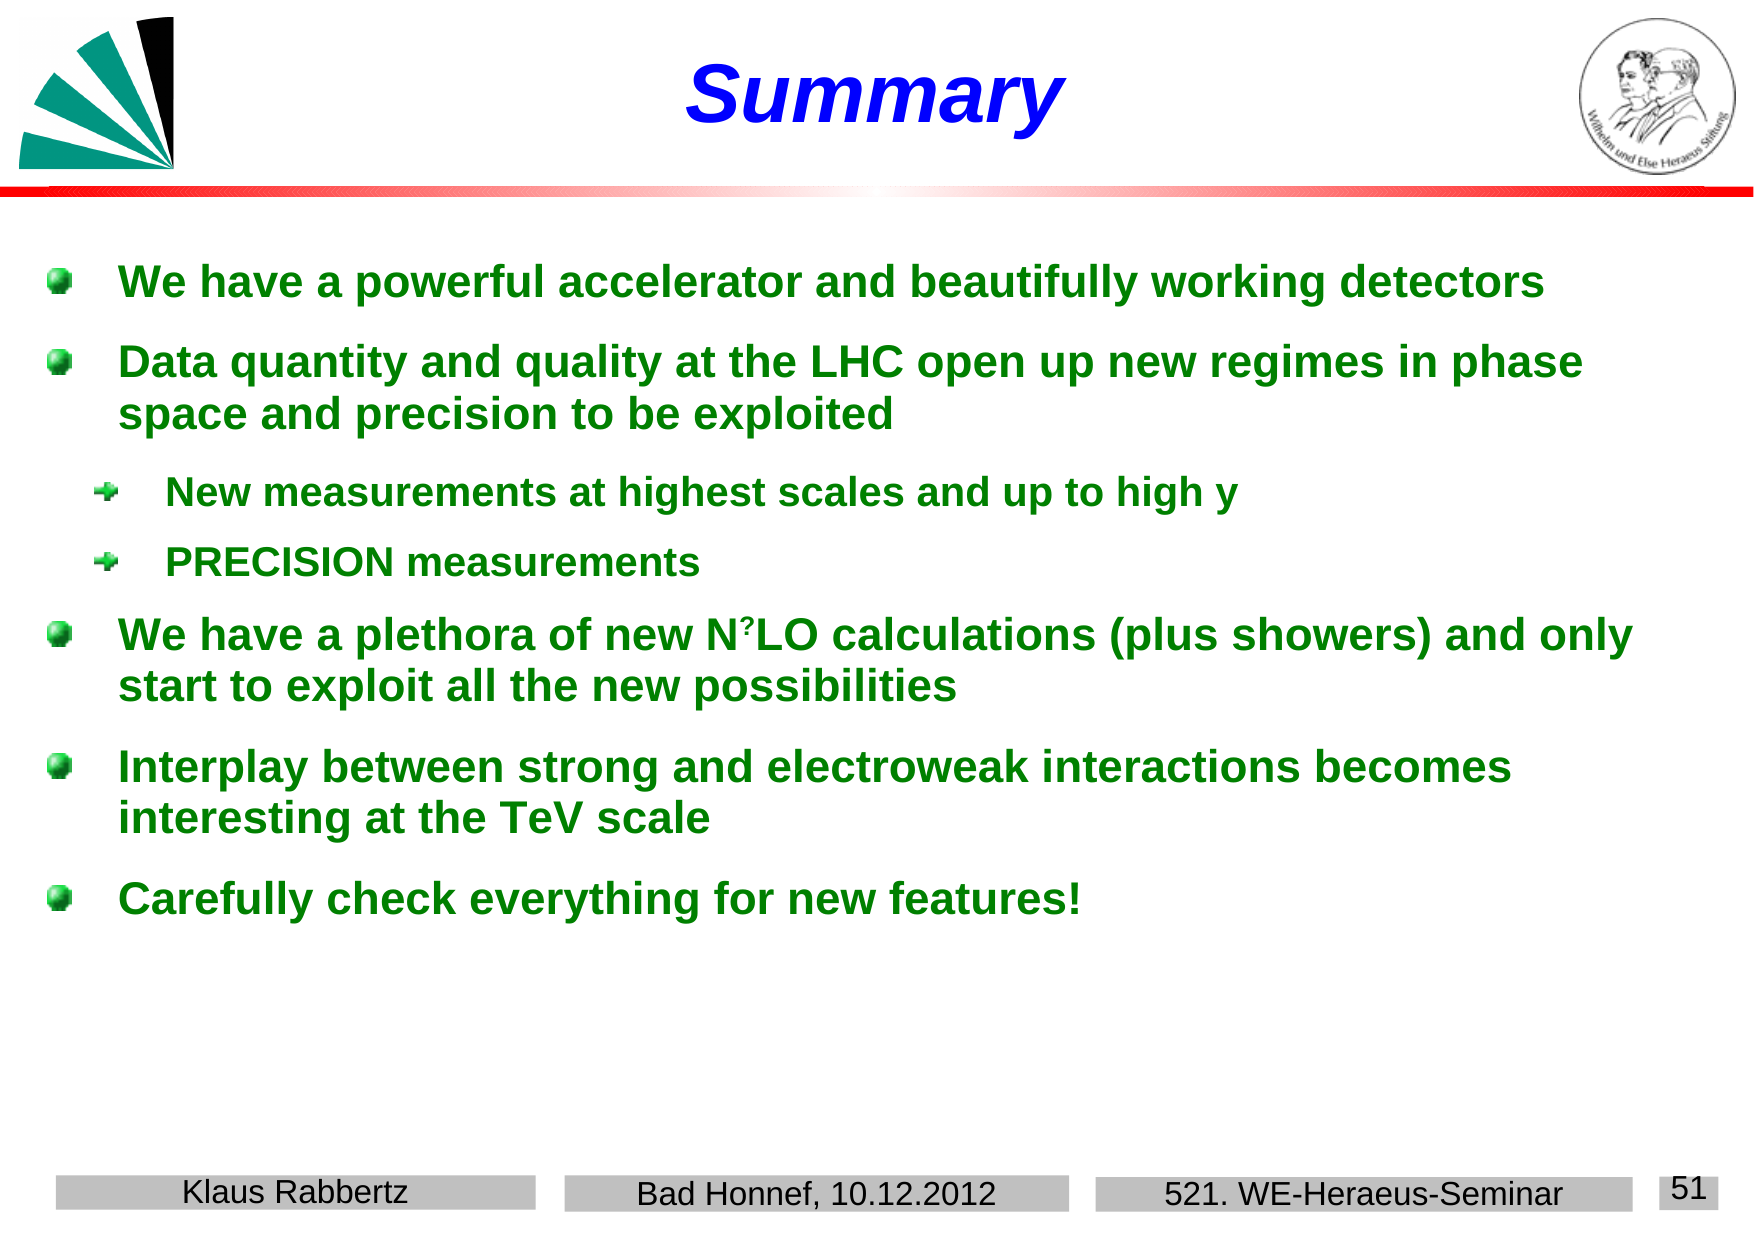

# Summary
We have a powerful accelerator and beautifully working detectors
Data quantity and quality at the LHC open up new regimes in phase space and precision to be exploited
New measurements at highest scales and up to high y
PRECISION measurements
We have a plethora of new N?LO calculations (plus showers) and only start to exploit all the new possibilities
Interplay between strong and electroweak interactions becomes interesting at the TeV scale
Carefully check everything for new features!